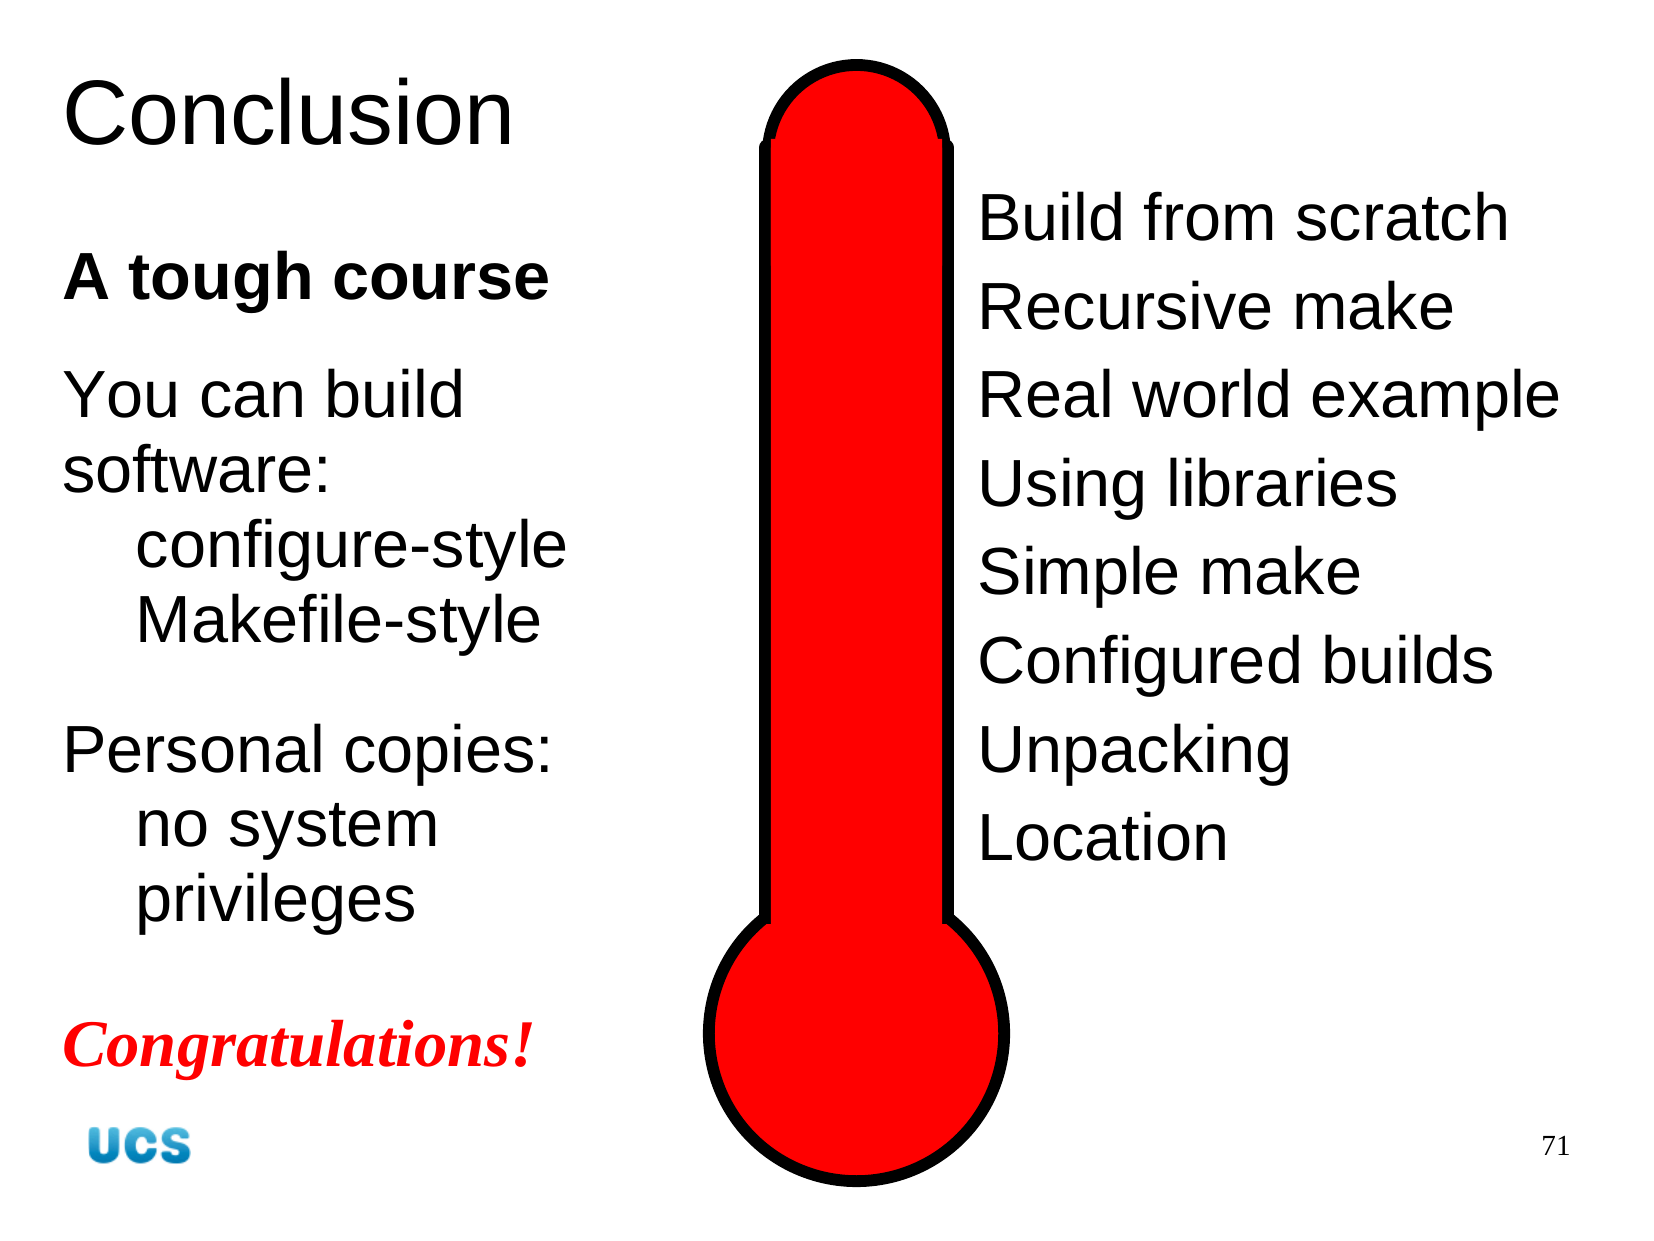

Conclusion
Build from scratch
A tough course
Recursive make
You can build
software:
	configure-style
	Makefile-style
Real world example
Using libraries
Simple make
Configured builds
Personal copies:
	no system
	privileges
Unpacking
Location
Congratulations!
71